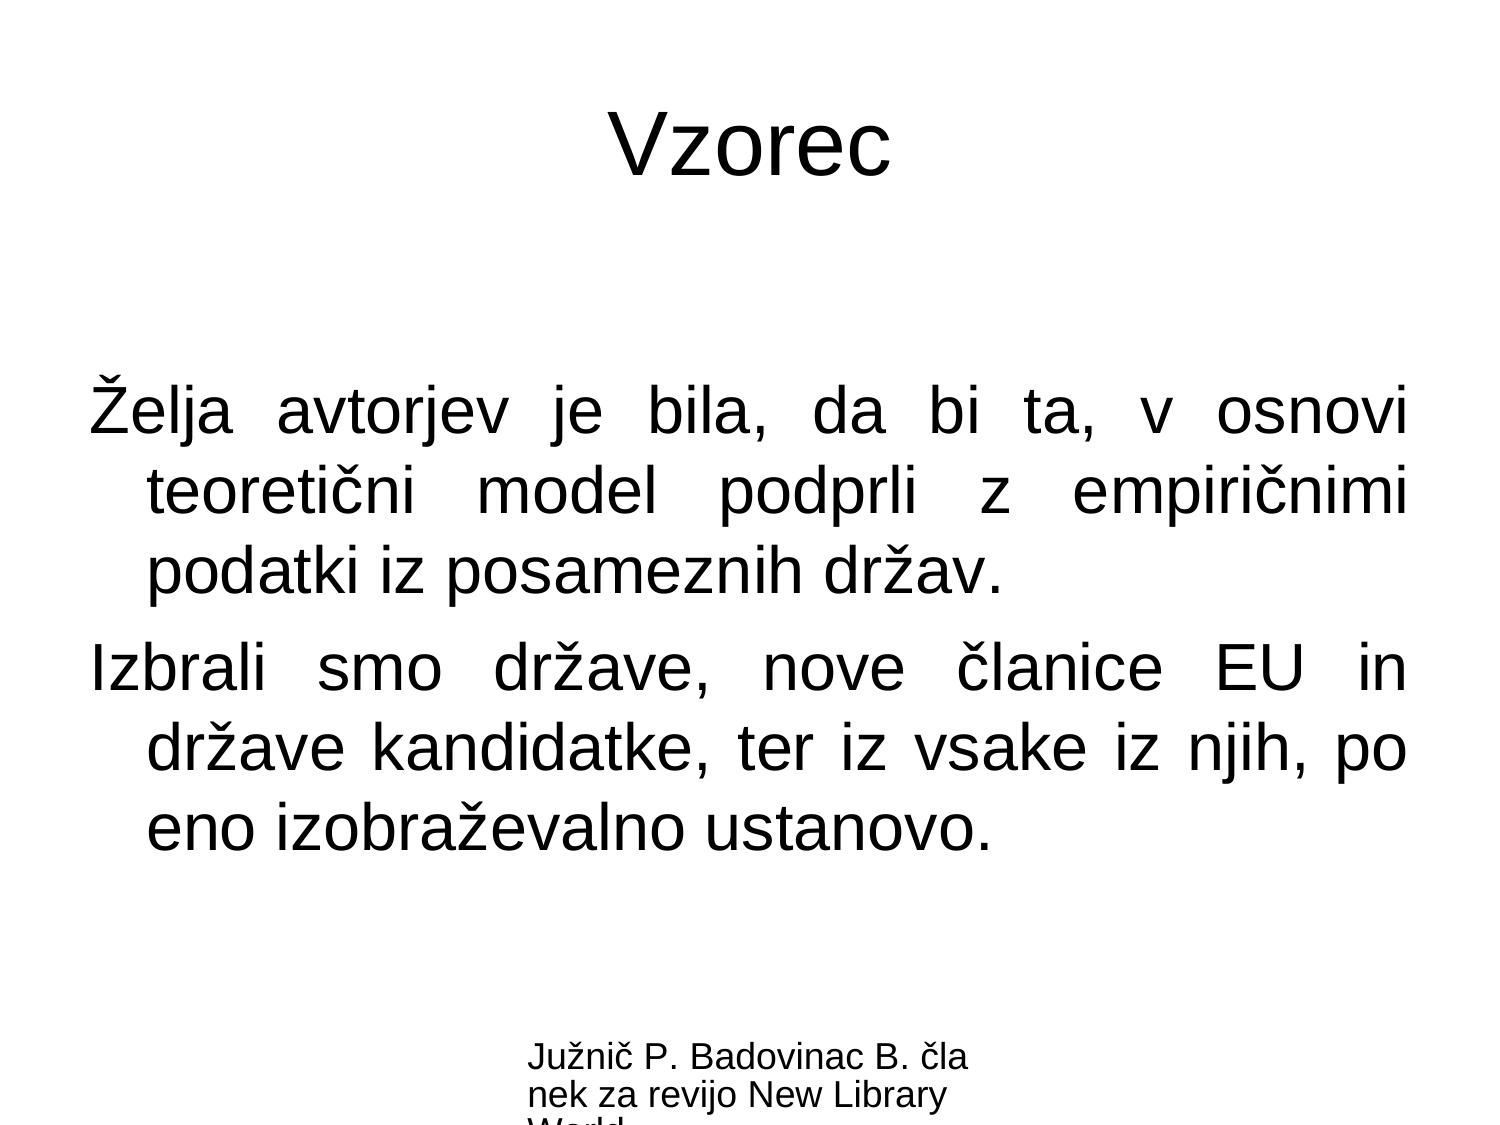

# Vzorec
Želja avtorjev je bila, da bi ta, v osnovi teoretični model podprli z empiričnimi podatki iz posameznih držav.
Izbrali smo države, nove članice EU in države kandidatke, ter iz vsake iz njih, po eno izobraževalno ustanovo.
Južnič P. Badovinac B. članek za revijo New Library World